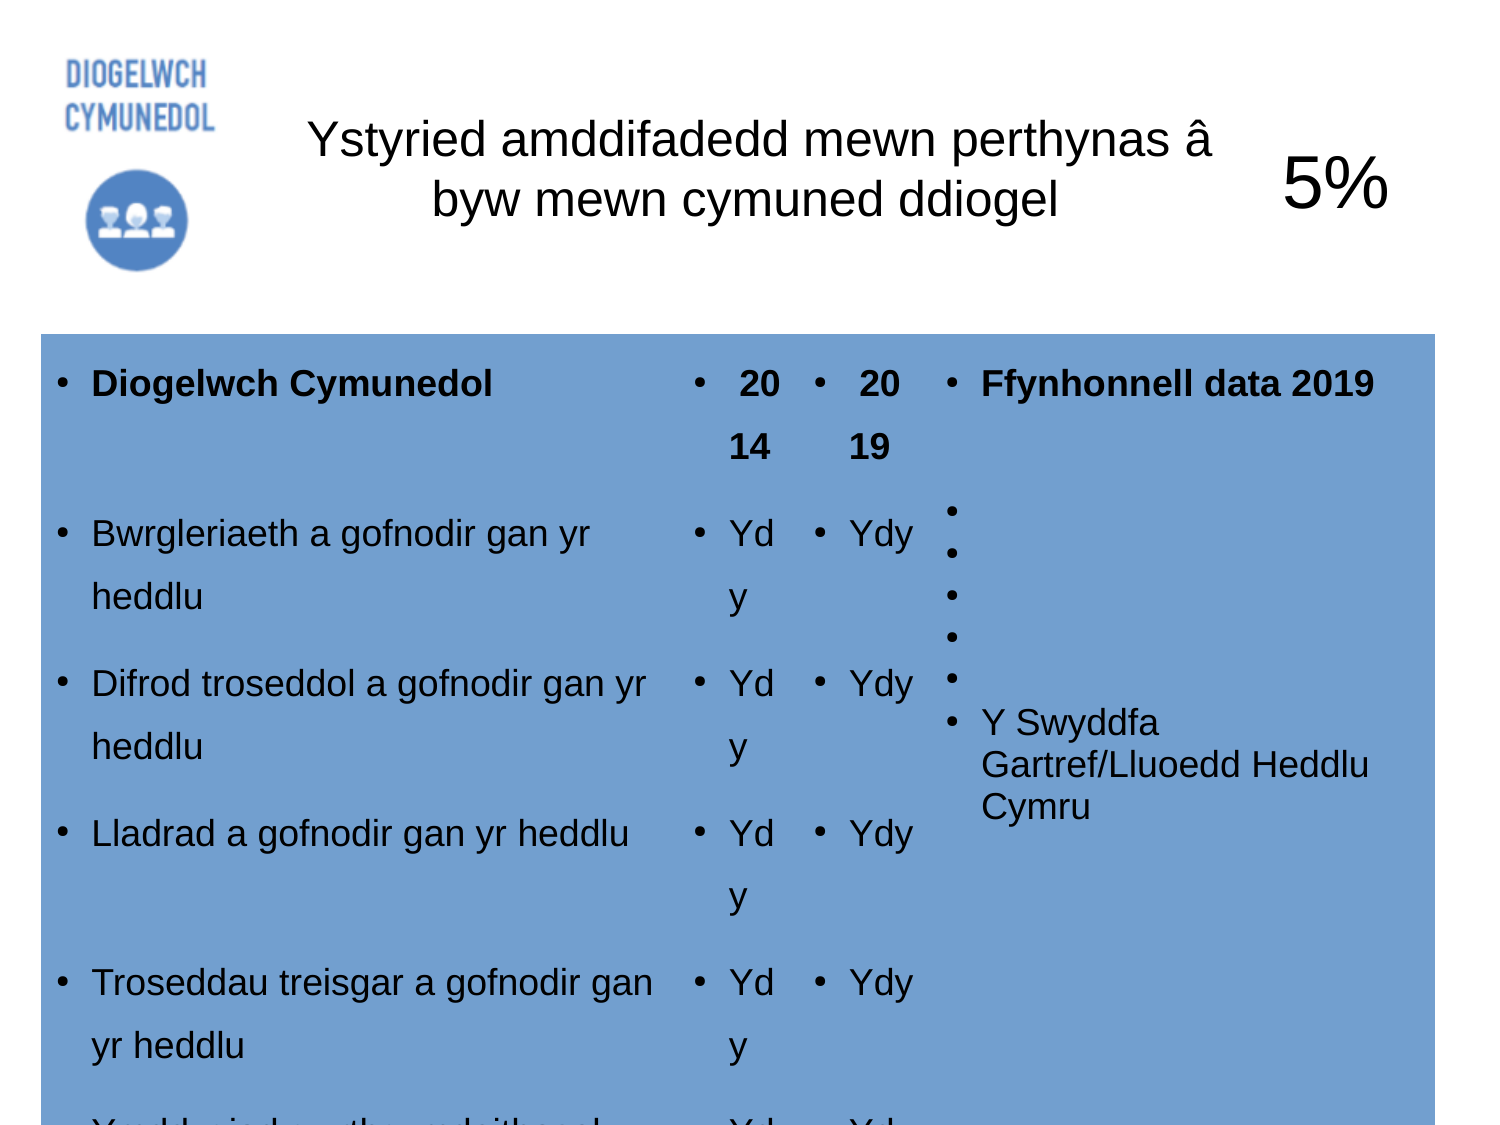

Ystyried amddifadedd mewn perthynas â byw mewn cymuned ddiogel
5%
| Diogelwch Cymunedol | 2014 | 2019 | Ffynhonnell data 2019 |
| --- | --- | --- | --- |
| Bwrgleriaeth a gofnodir gan yr heddlu | Ydy | Ydy | Y Swyddfa Gartref/Lluoedd Heddlu Cymru |
| Difrod troseddol a gofnodir gan yr heddlu | Ydy | Ydy | |
| Lladrad a gofnodir gan yr heddlu | Ydy | Ydy | |
| Troseddau treisgar a gofnodir gan yr heddlu | Ydy | Ydy | |
| Ymddygiad gwrthgymdeithasol | Ydy | Ydy | |
| Tanau | Ydy | Ydy | Y Swyddfa Gartref - System Cofnodi Digwyddiadau (IRS) |